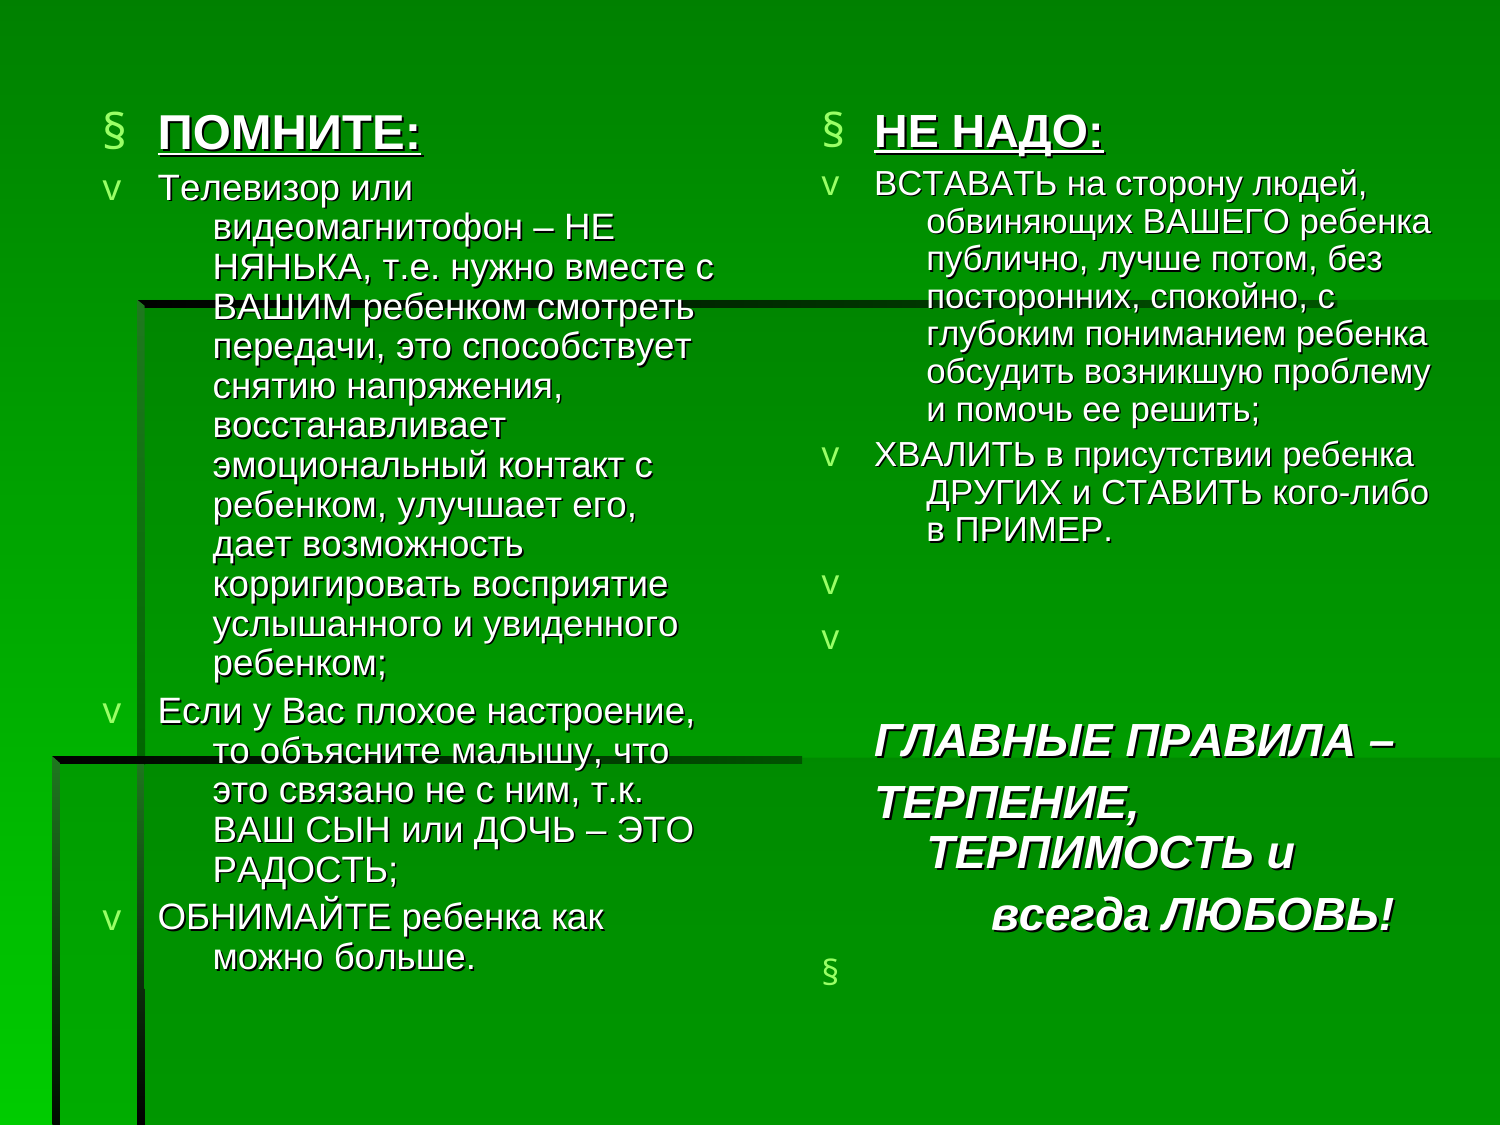

# ПОМНИТЕ:
Телевизор или видеомагнитофон – НЕ НЯНЬКА, т.е. нужно вместе с ВАШИМ ребенком смотреть передачи, это способствует снятию напряжения, восстанавливает эмоциональный контакт с ребенком, улучшает его, дает возможность корригировать восприятие услышанного и увиденного ребенком;
Если у Вас плохое настроение, то объясните малышу, что это связано не с ним, т.к. ВАШ СЫН или ДОЧЬ – ЭТО РАДОСТЬ;
ОБНИМАЙТЕ ребенка как можно больше.
НЕ НАДО:
ВСТАВАТЬ на сторону людей, обвиняющих ВАШЕГО ребенка публично, лучше потом, без посторонних, спокойно, с глубоким пониманием ребенка обсудить возникшую проблему и помочь ее решить;
ХВАЛИТЬ в присутствии ребенка ДРУГИХ и СТАВИТЬ кого-либо в ПРИМЕР.
ГЛАВНЫЕ ПРАВИЛА –
ТЕРПЕНИЕ, ТЕРПИМОСТЬ и
 всегда ЛЮБОВЬ!